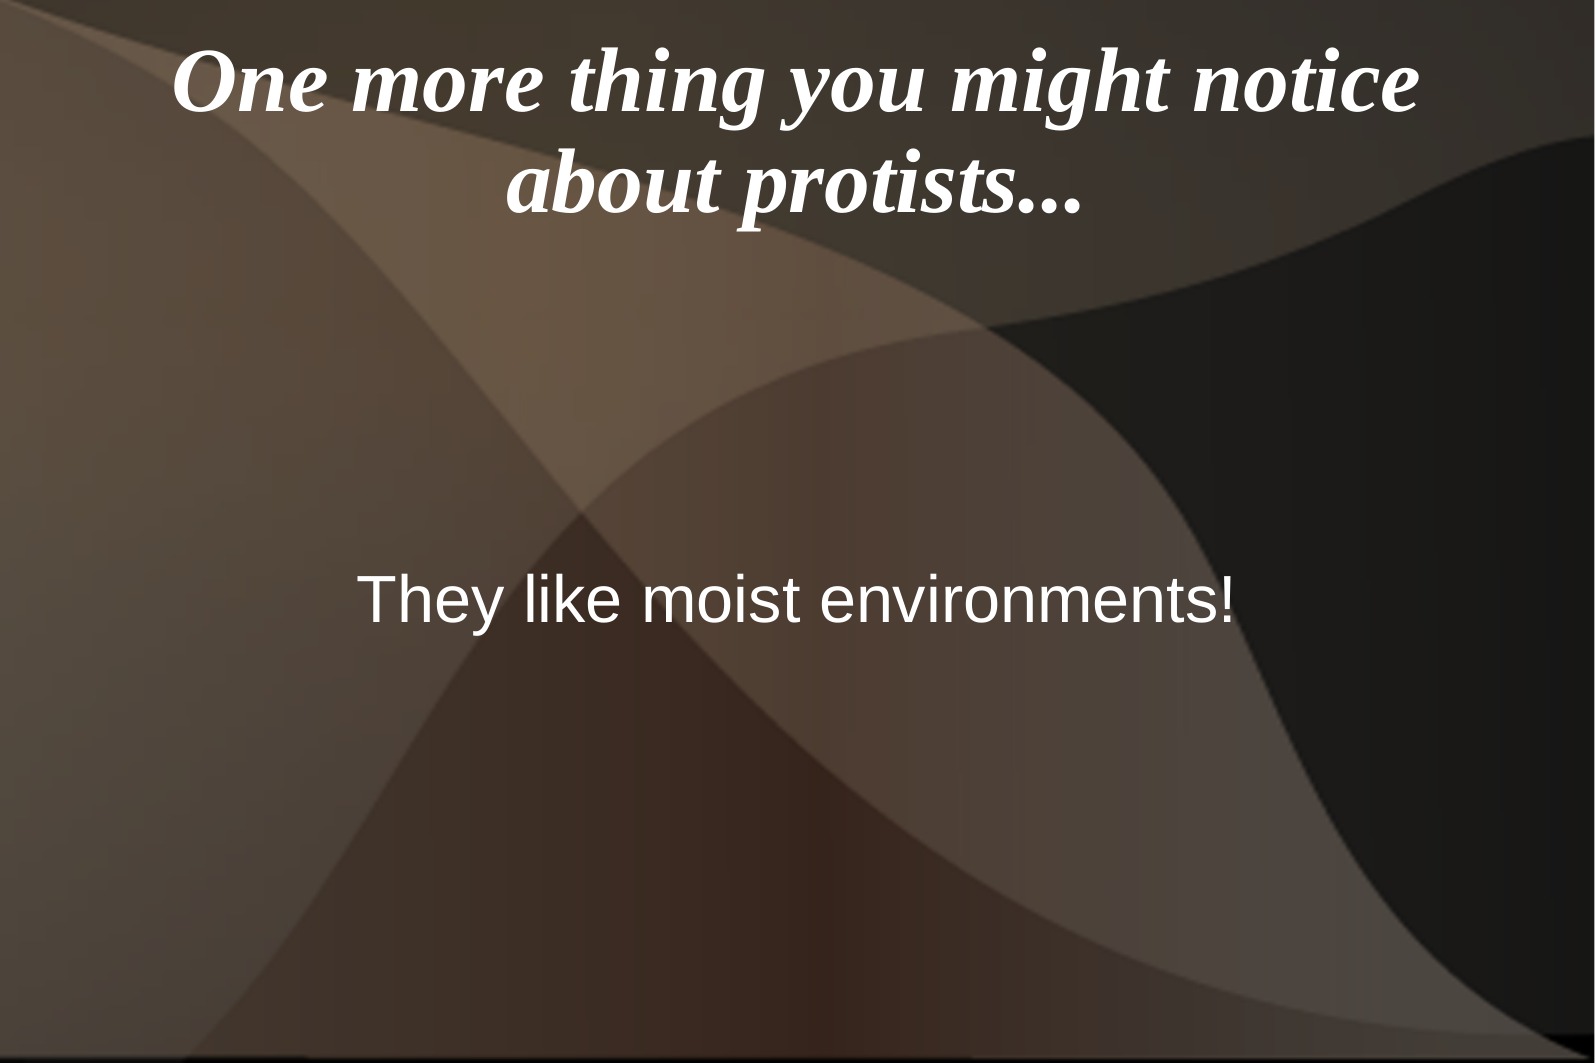

# One more thing you might notice about protists...
They like moist environments!